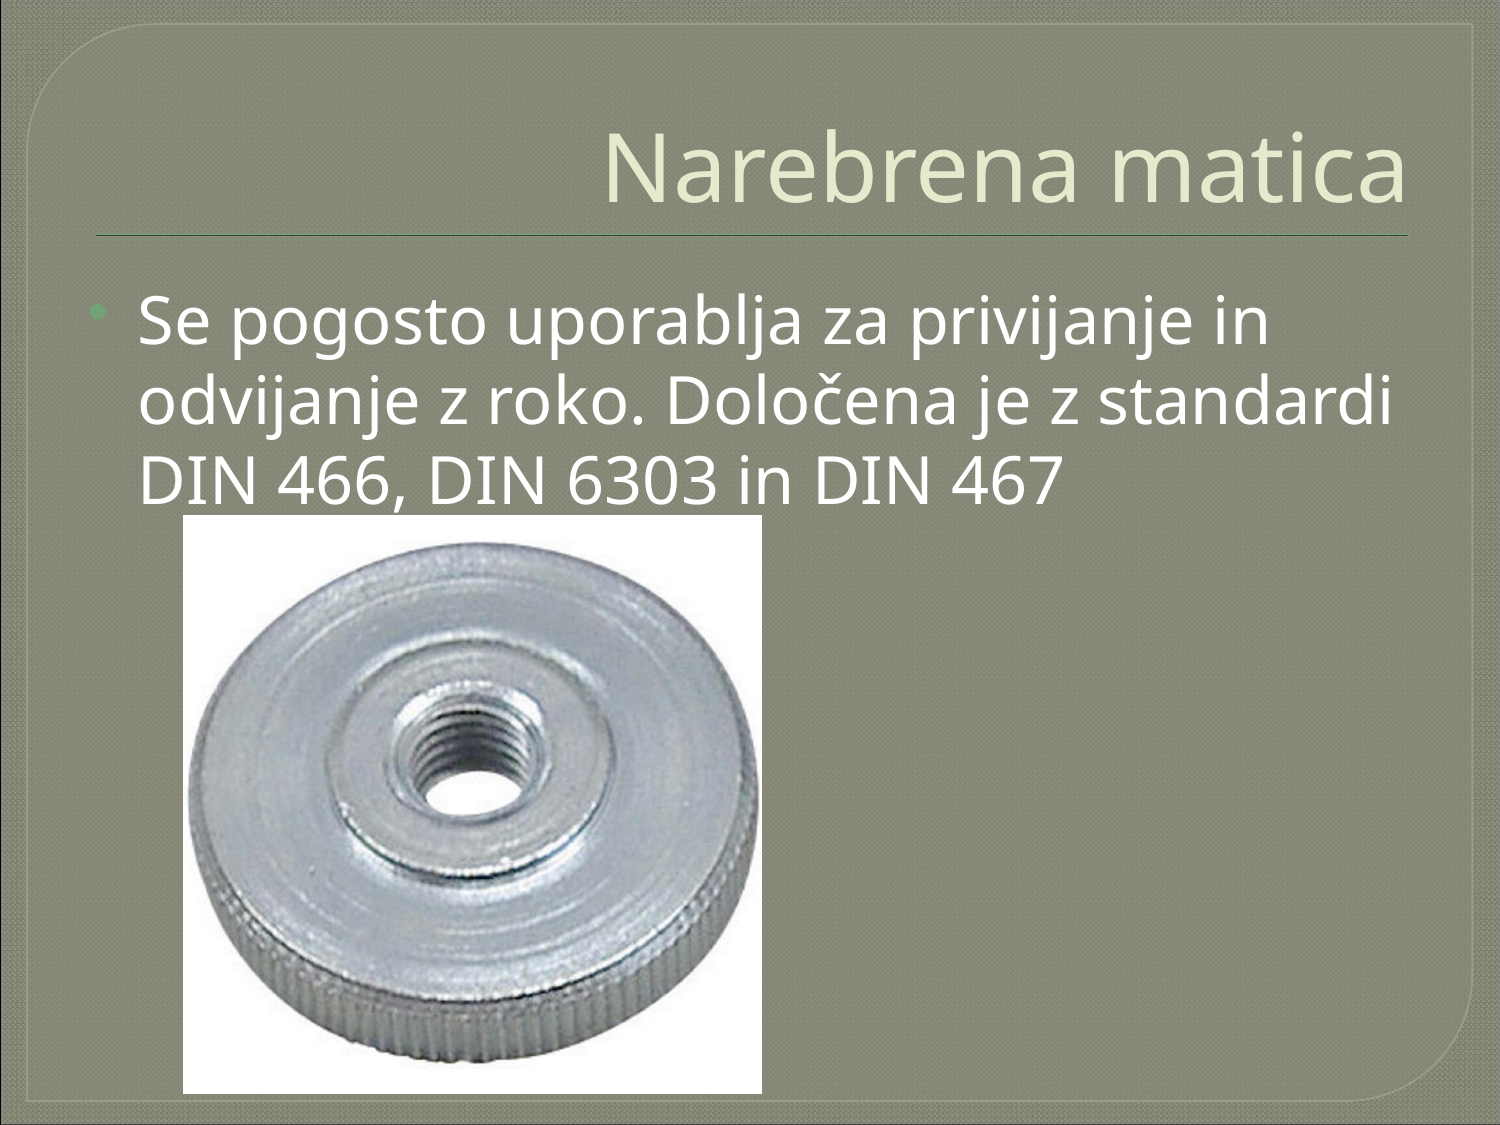

# Narebrena matica
Se pogosto uporablja za privijanje in odvijanje z roko. Določena je z standardi DIN 466, DIN 6303 in DIN 467